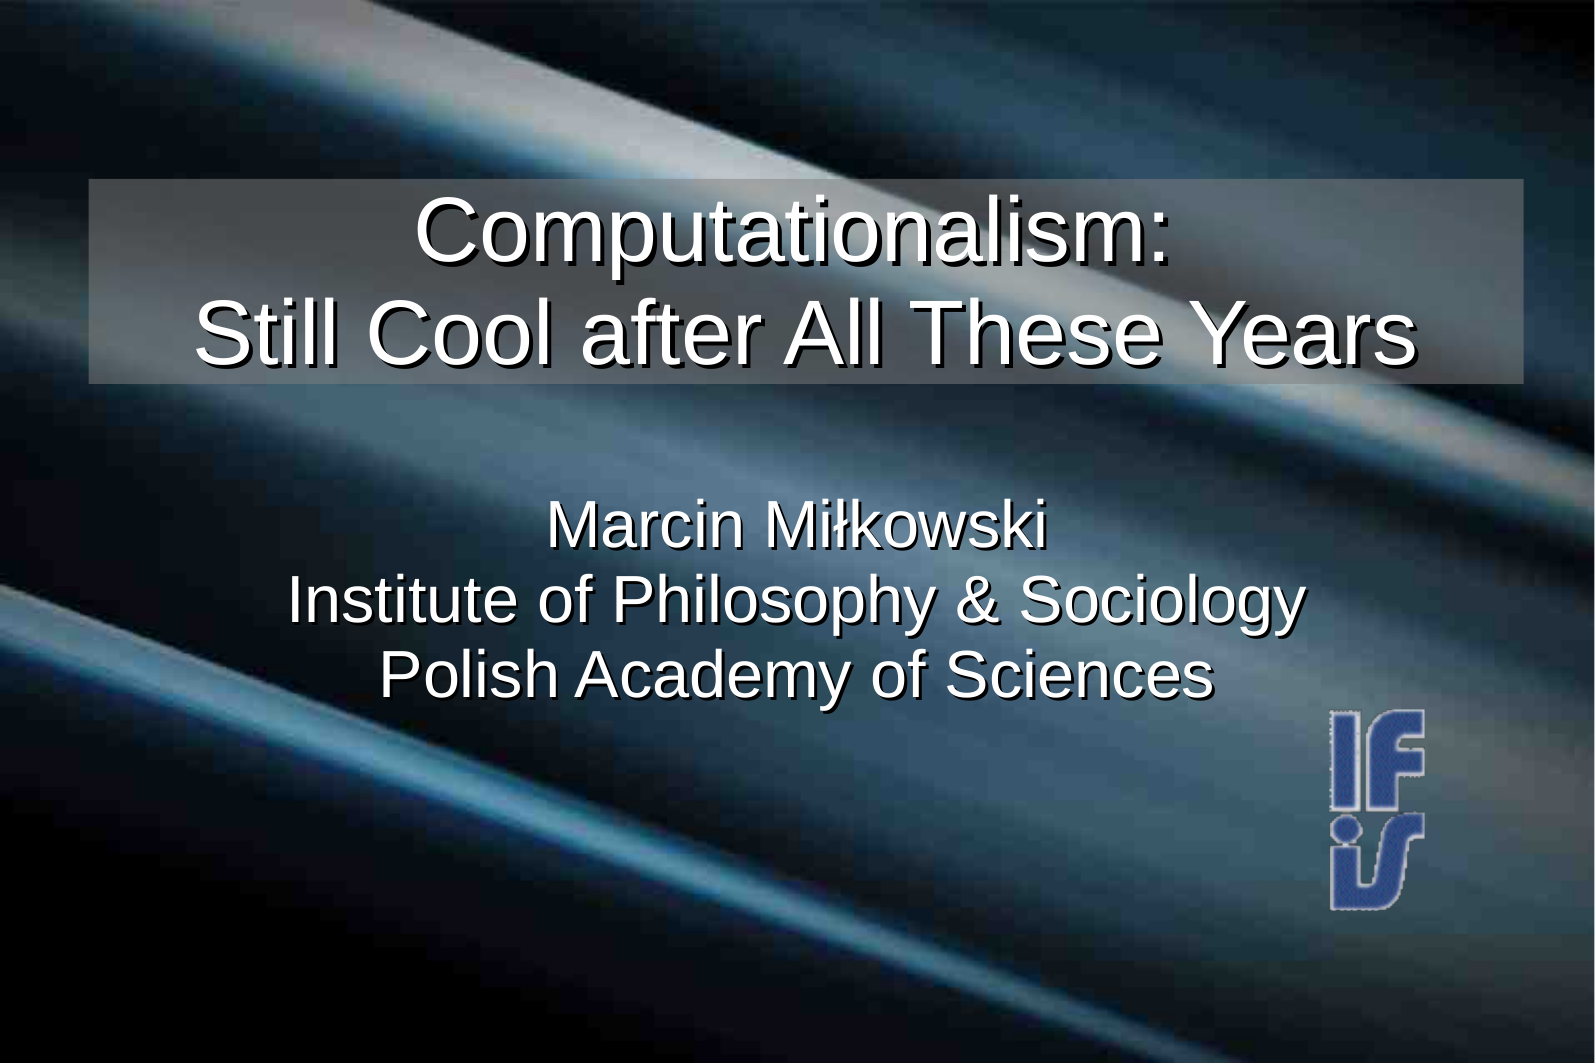

# Computationalism: Still Cool after All These Years
Marcin Miłkowski
Institute of Philosophy & Sociology
Polish Academy of Sciences